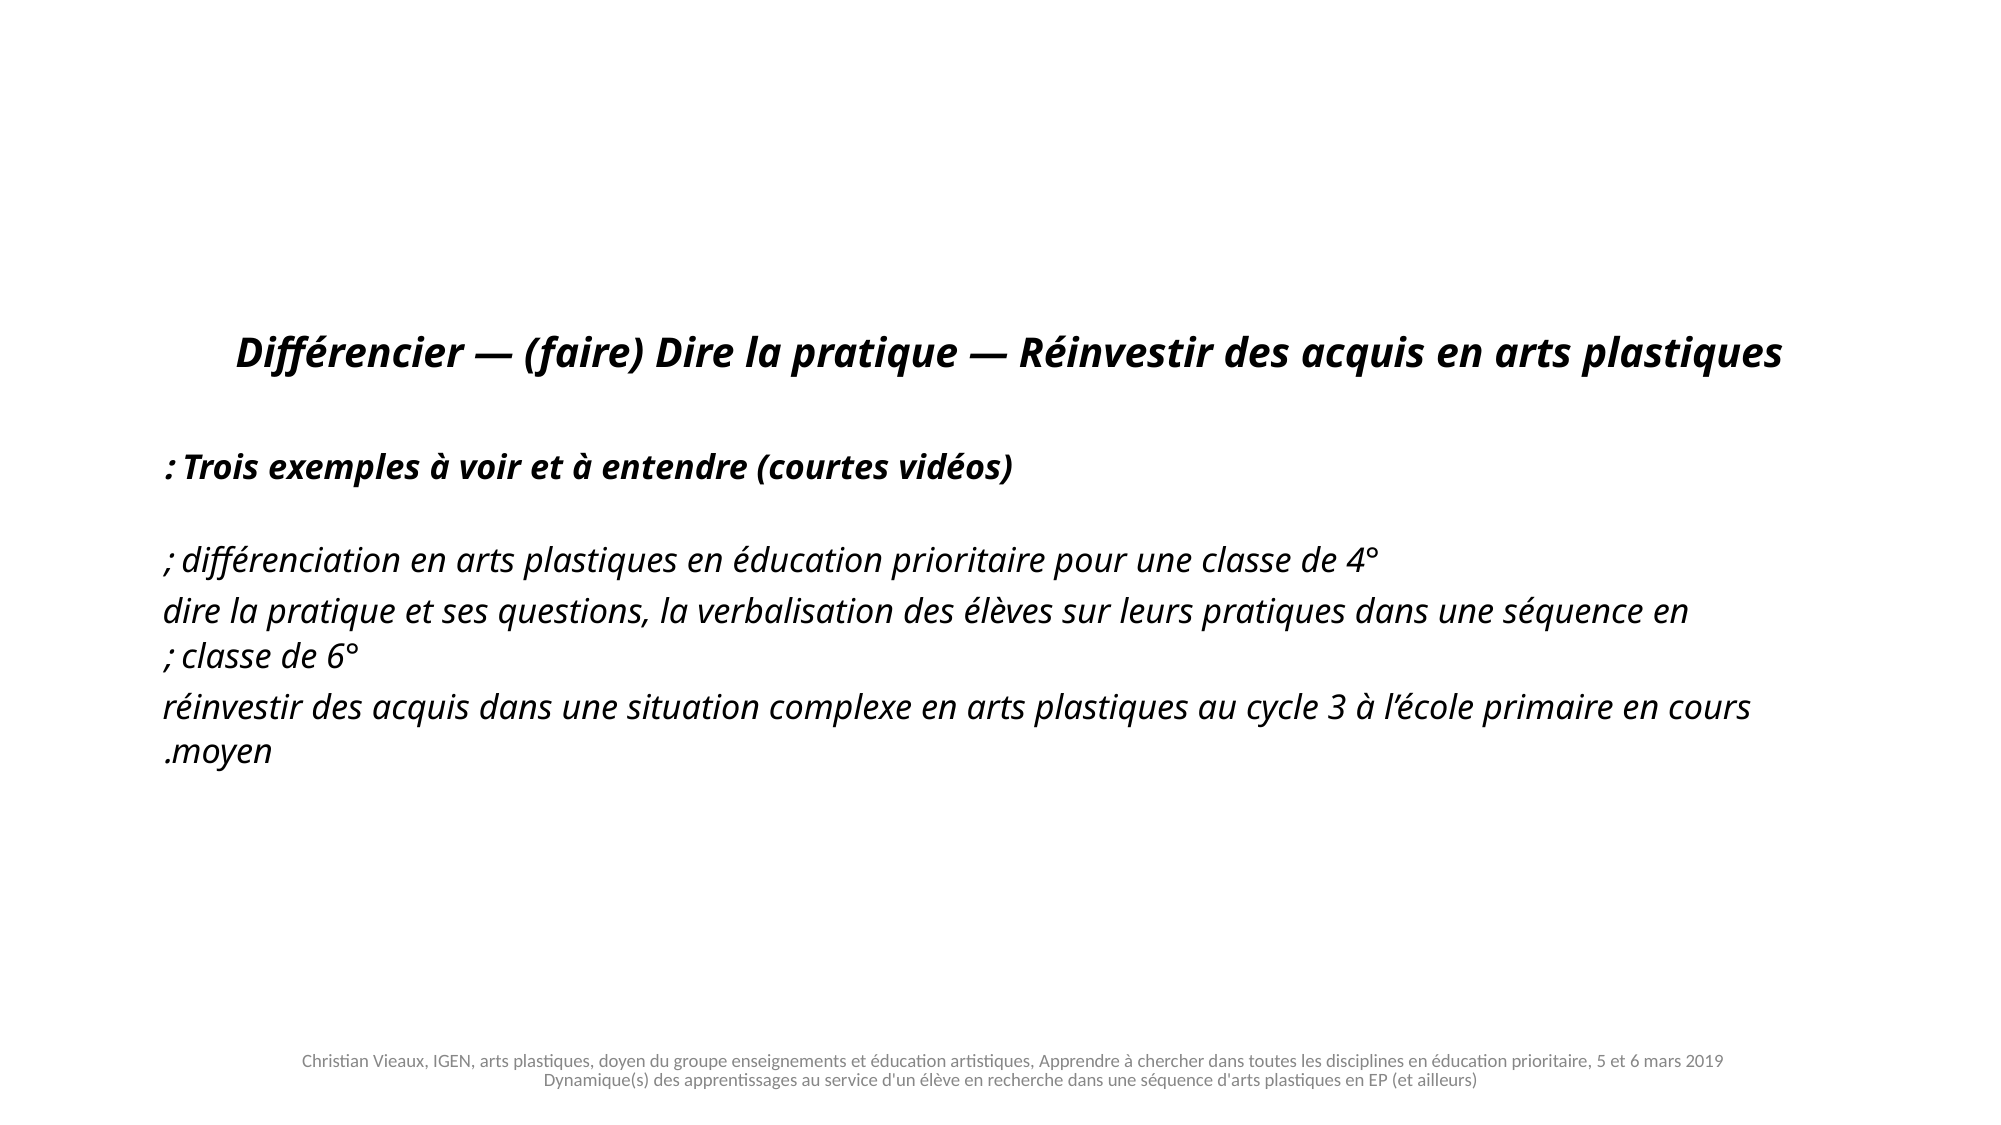

Différencier — (faire) Dire la pratique — Réinvestir des acquis en arts plastiques
Trois exemples à voir et à entendre (courtes vidéos) :
différenciation en arts plastiques en éducation prioritaire pour une classe de 4° ;
dire la pratique et ses questions, la verbalisation des élèves sur leurs pratiques dans une séquence en classe de 6° ;
réinvestir des acquis dans une situation complexe en arts plastiques au cycle 3 à l’école primaire en cours moyen.
Christian Vieaux, IGEN, arts plastiques, doyen du groupe enseignements et éducation artistiques, Apprendre à chercher dans toutes les disciplines en éducation prioritaire, 5 et 6 mars 2019
Dynamique(s) des apprentissages au service d'un élève en recherche dans une séquence d'arts plastiques en EP (et ailleurs)